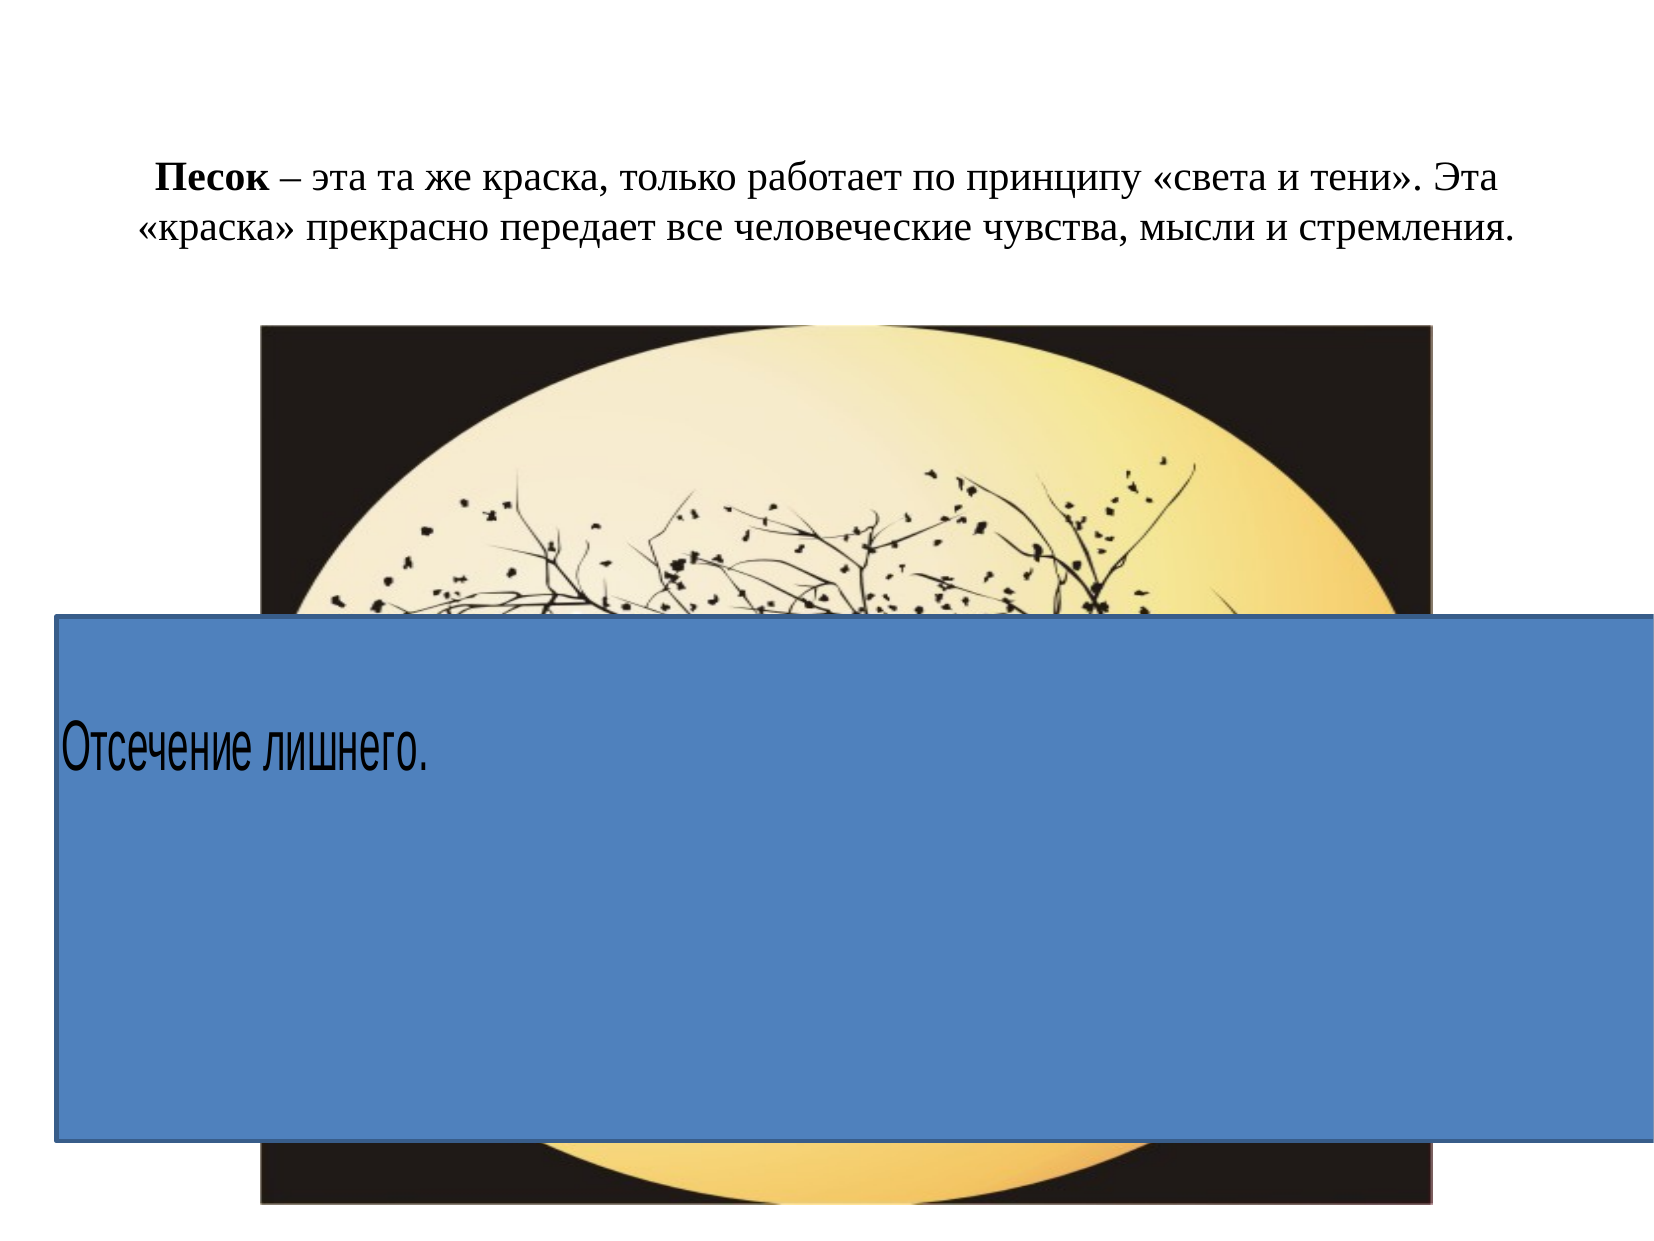

# Песок – эта та же краска, только работает по принципу «света и тени». Эта «краска» прекрасно передает все человеческие чувства, мысли и стремления.